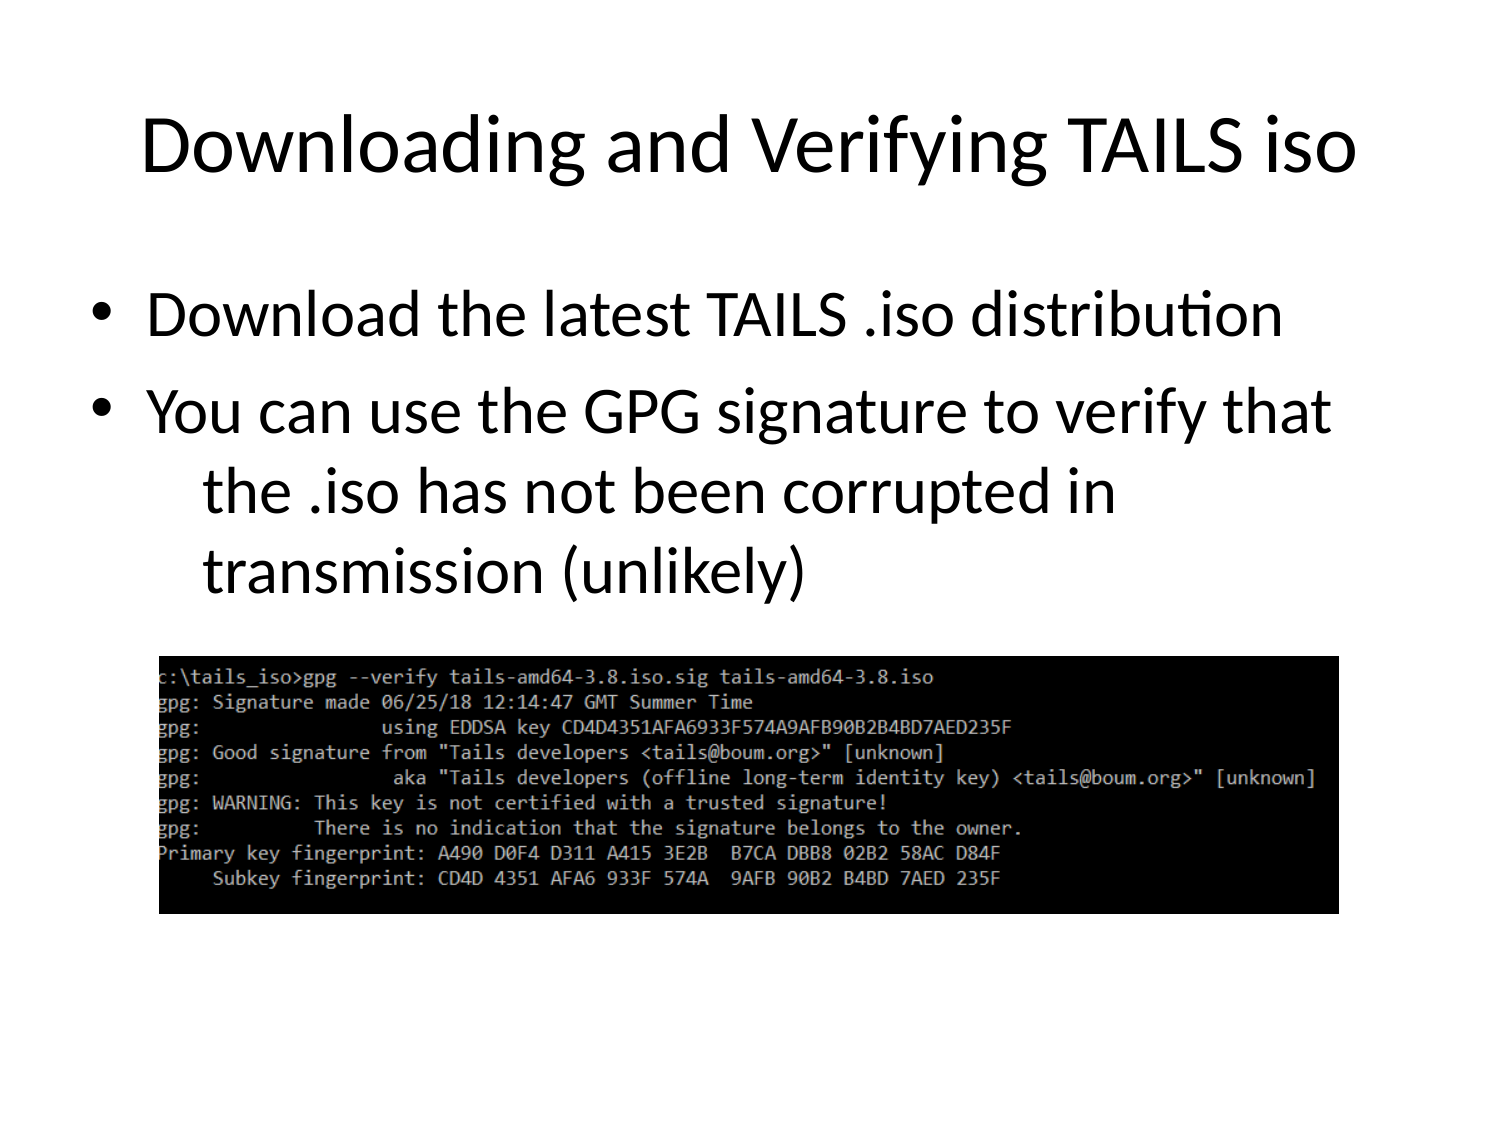

# Downloading and Verifying TAILS iso
Download the latest TAILS .iso distribution
You can use the GPG signature to verify that the .iso has not been corrupted in transmission (unlikely)